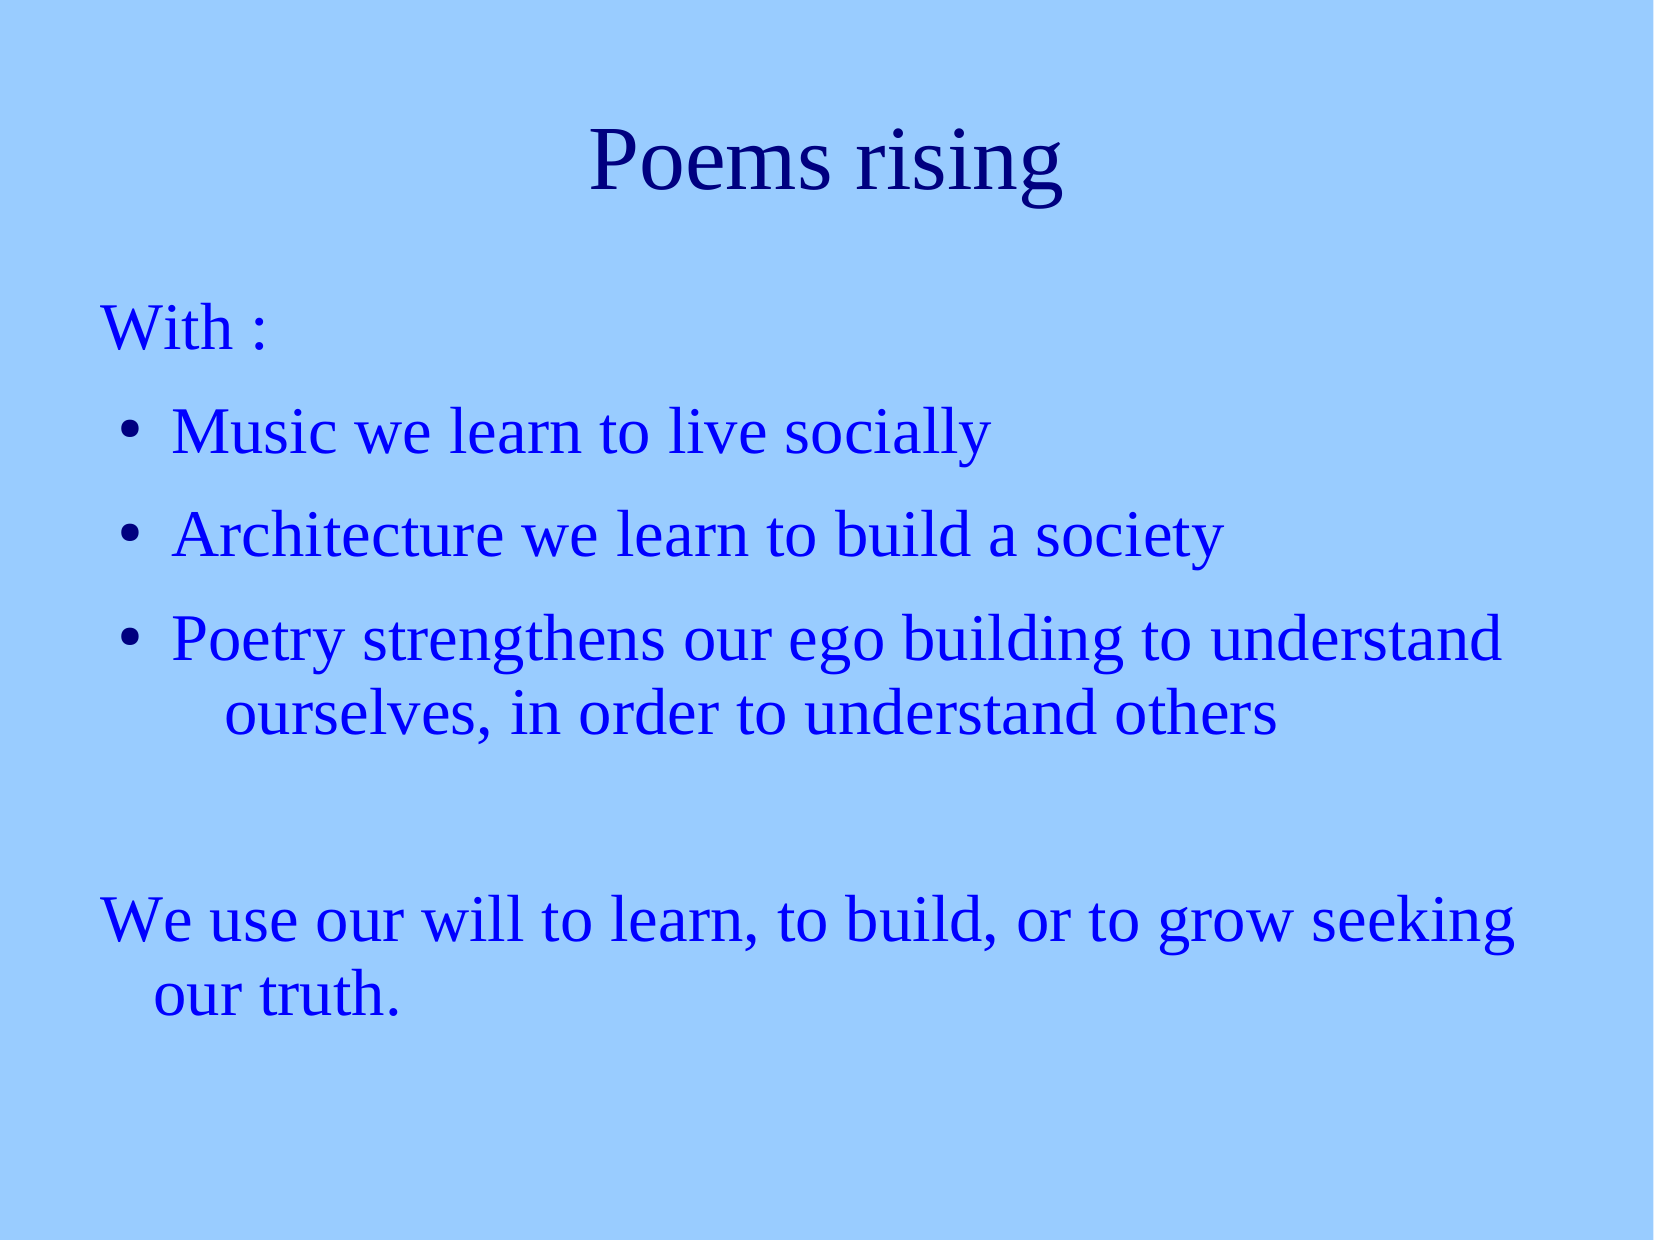

# Poems rising
With :
Music we learn to live socially
Architecture we learn to build a society
Poetry strengthens our ego building to understand ourselves, in order to understand others
We use our will to learn, to build, or to grow seeking our truth.